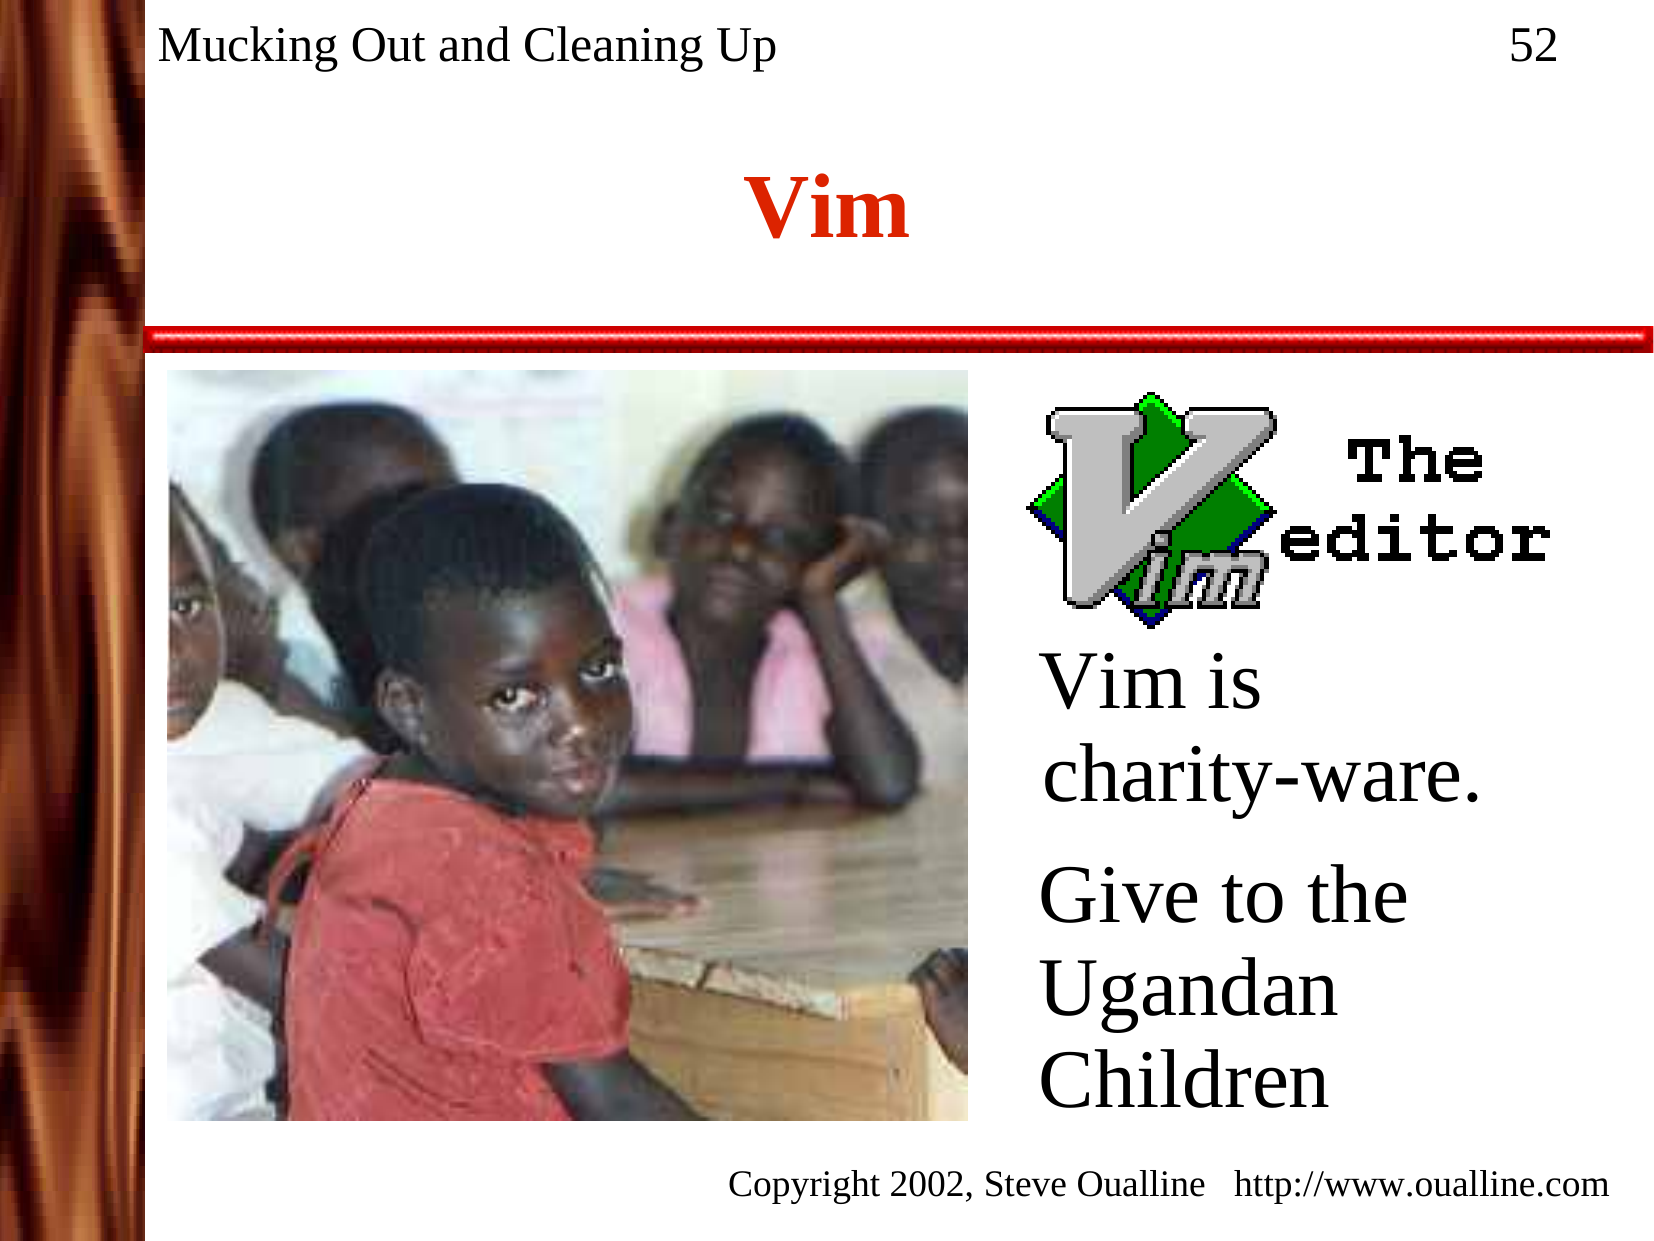

Vim
# Vim is charity-ware.
Give to the Ugandan Children